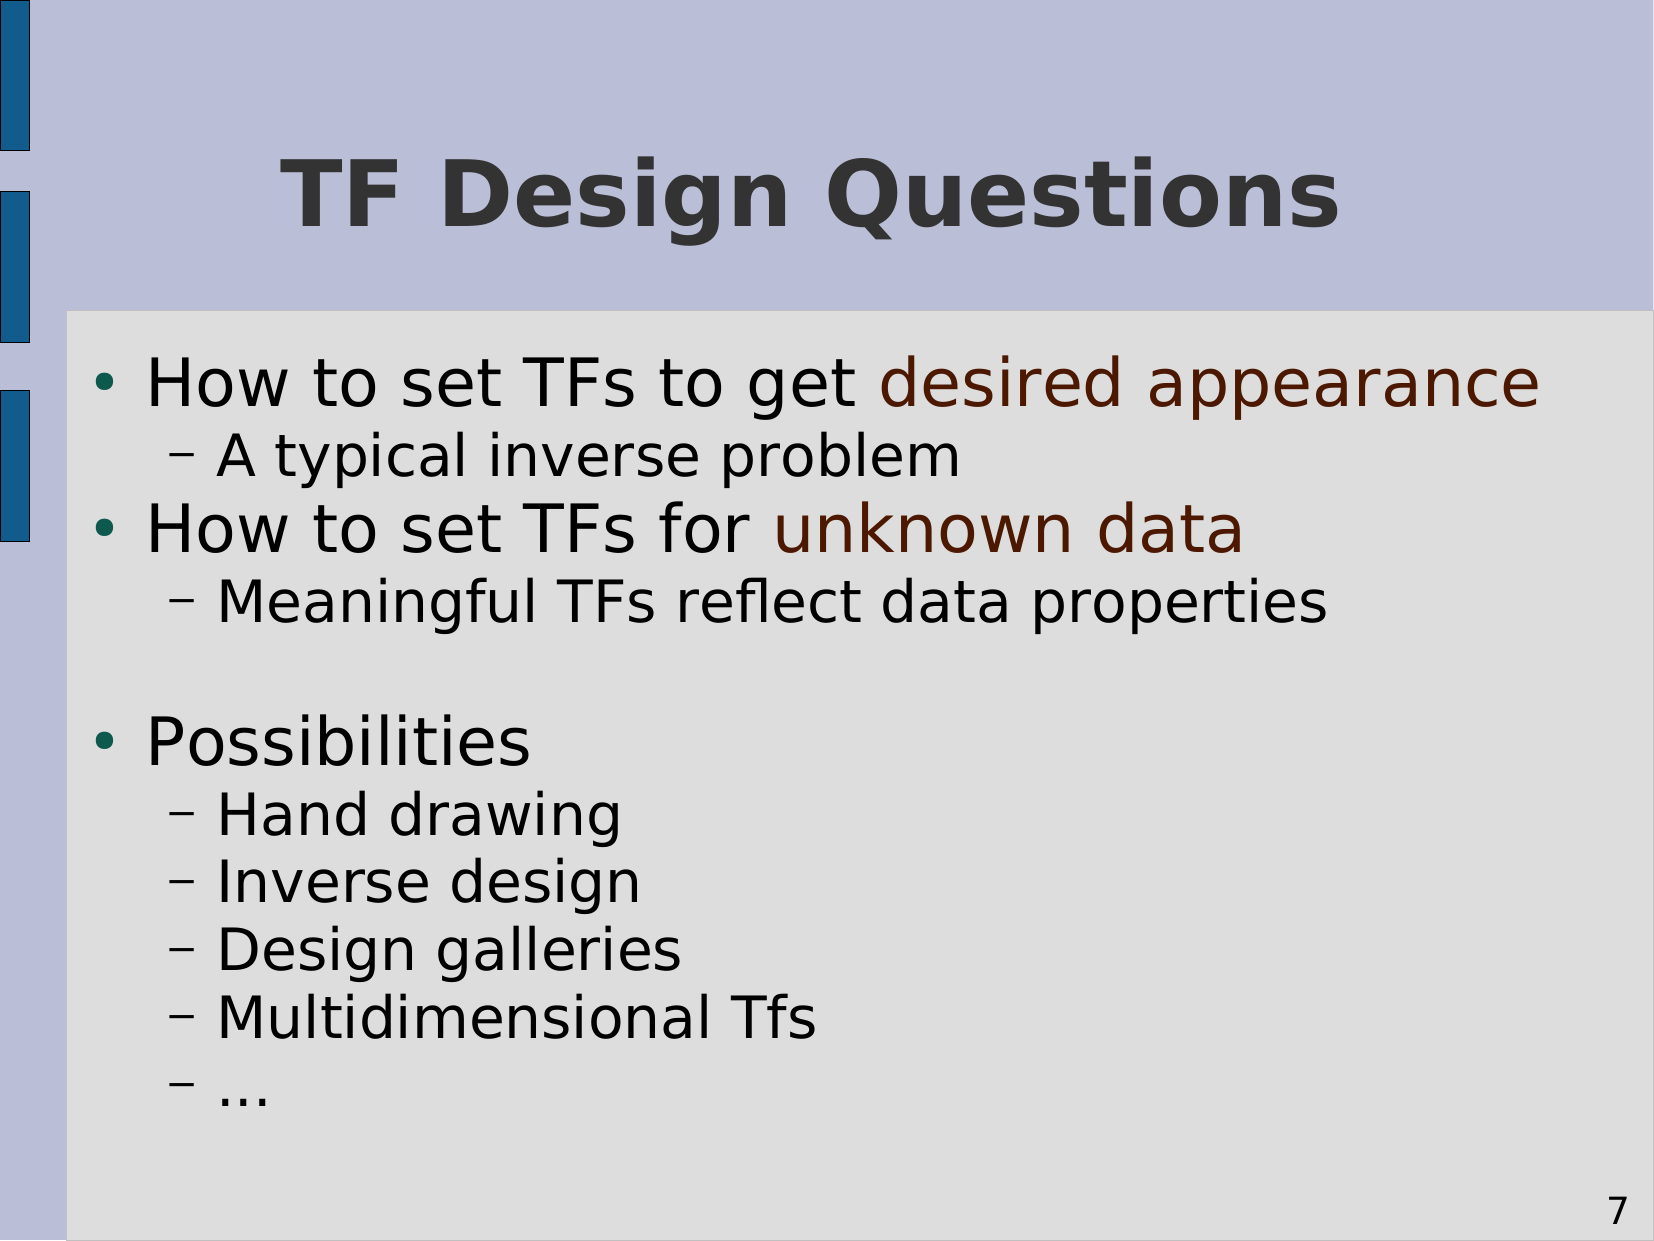

# TF Design Questions
How to set TFs to get desired appearance
A typical inverse problem
How to set TFs for unknown data
Meaningful TFs reflect data properties
Possibilities
Hand drawing
Inverse design
Design galleries
Multidimensional Tfs
...